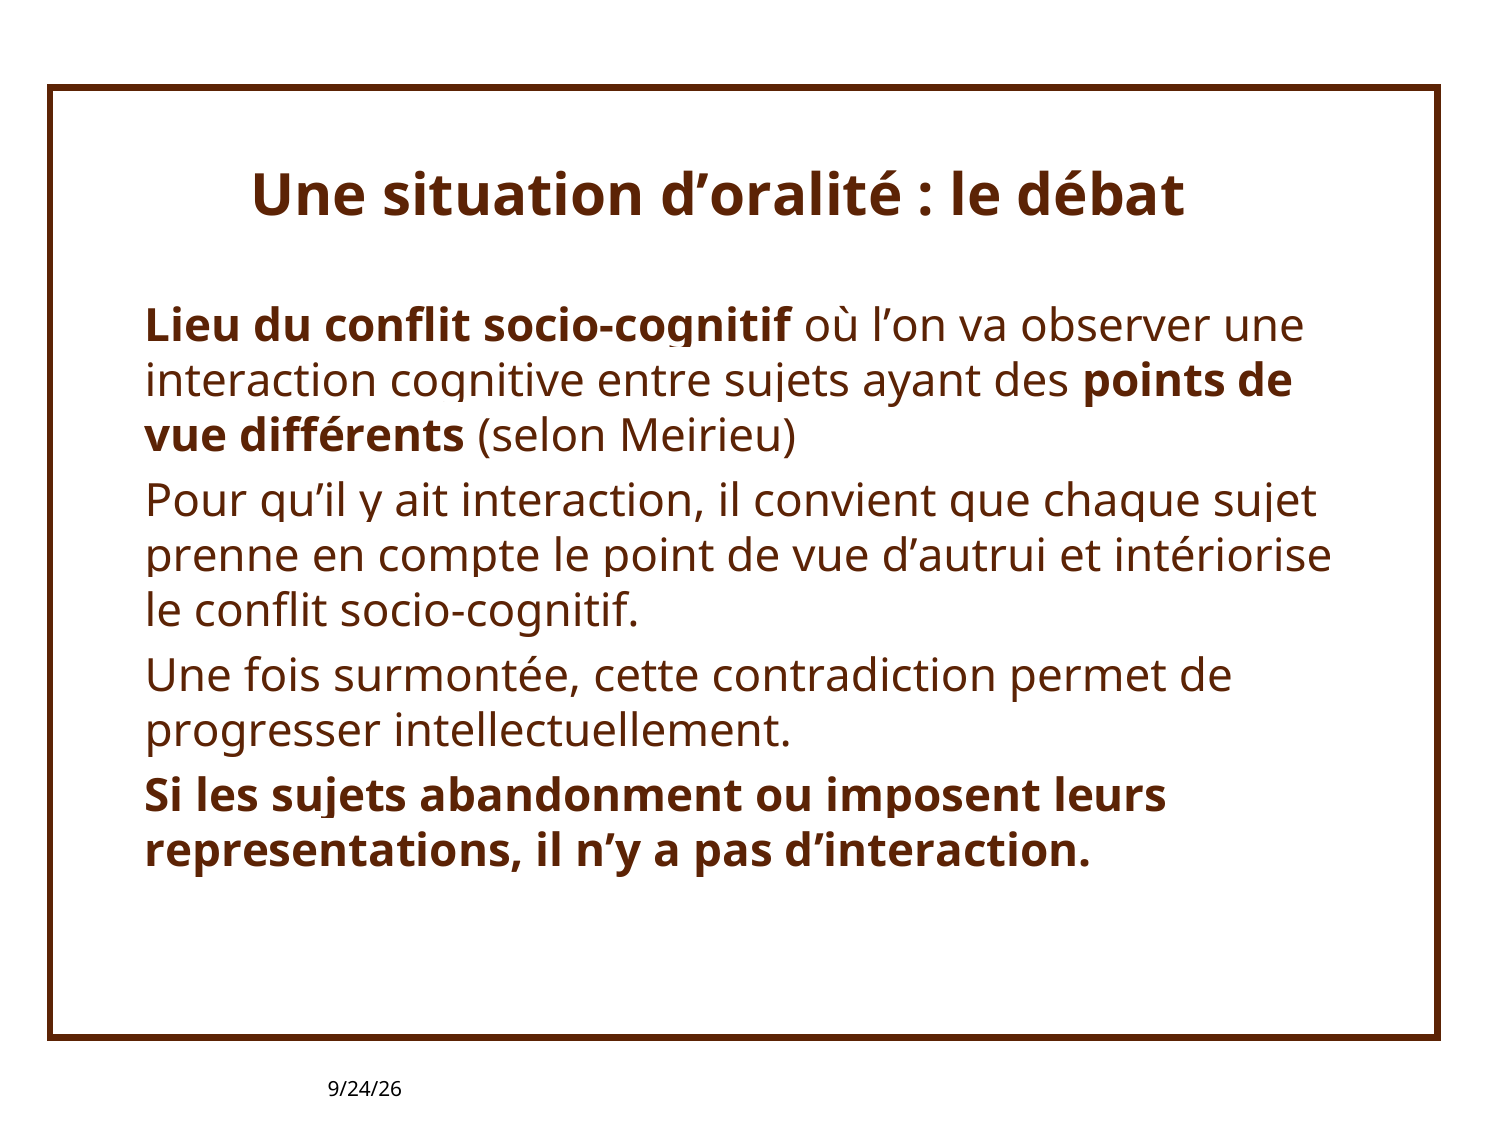

# Une situation d’oralité : le débat
Lieu du conflit socio-cognitif où l’on va observer une interaction cognitive entre sujets ayant des points de vue différents (selon Meirieu)
Pour qu’il y ait interaction, il convient que chaque sujet prenne en compte le point de vue d’autrui et intériorise le conflit socio-cognitif.
Une fois surmontée, cette contradiction permet de progresser intellectuellement.
Si les sujets abandonment ou imposent leurs representations, il n’y a pas d’interaction.